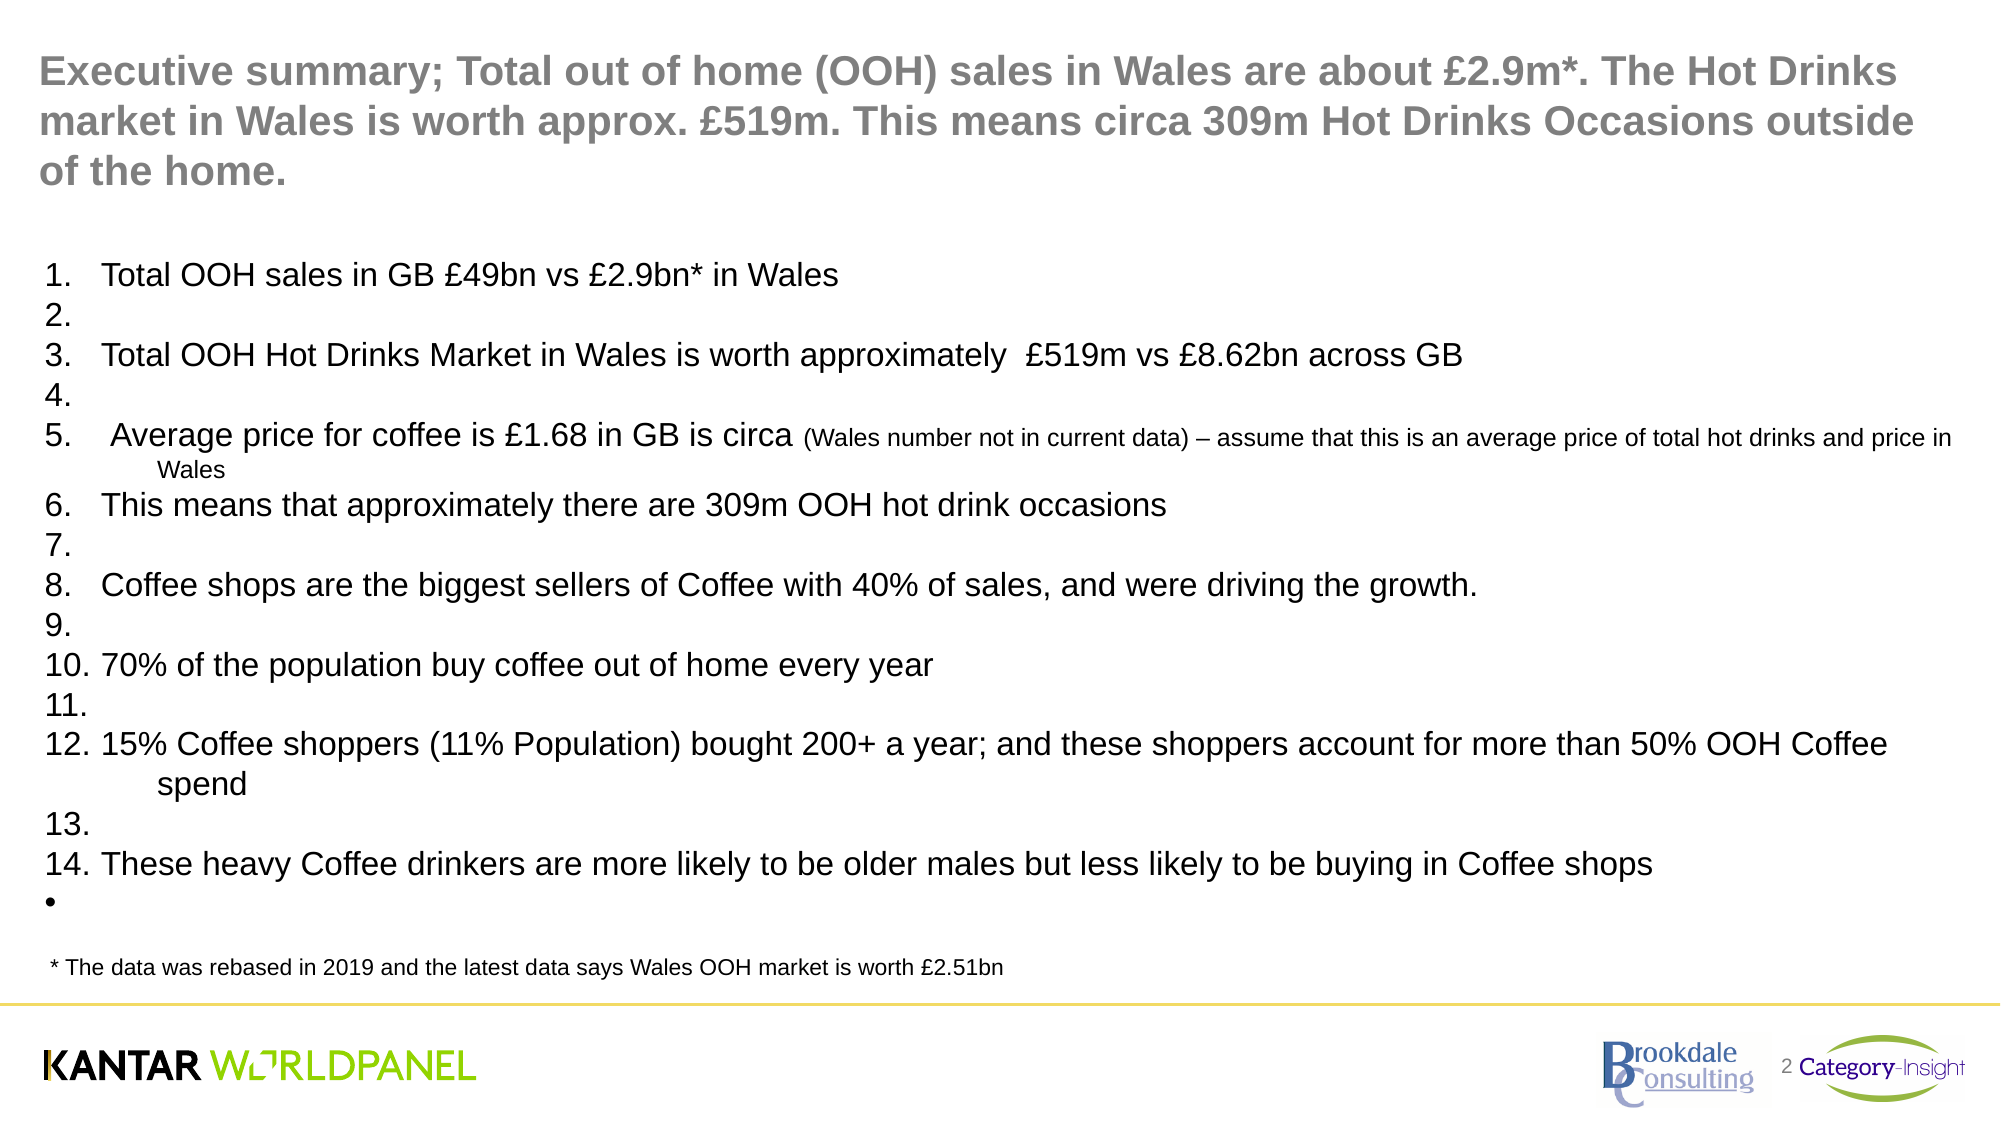

Executive summary; Total out of home (OOH) sales in Wales are about £2.9m*. The Hot Drinks market in Wales is worth approx. £519m. This means circa 309m Hot Drinks Occasions outside of the home.
Total OOH sales in GB £49bn vs £2.9bn* in Wales
Total OOH Hot Drinks Market in Wales is worth approximately £519m vs £8.62bn across GB
 Average price for coffee is £1.68 in GB is circa (Wales number not in current data) – assume that this is an average price of total hot drinks and price in Wales
This means that approximately there are 309m OOH hot drink occasions
Coffee shops are the biggest sellers of Coffee with 40% of sales, and were driving the growth.
70% of the population buy coffee out of home every year
15% Coffee shoppers (11% Population) bought 200+ a year; and these shoppers account for more than 50% OOH Coffee spend
These heavy Coffee drinkers are more likely to be older males but less likely to be buying in Coffee shops
* The data was rebased in 2019 and the latest data says Wales OOH market is worth £2.51bn